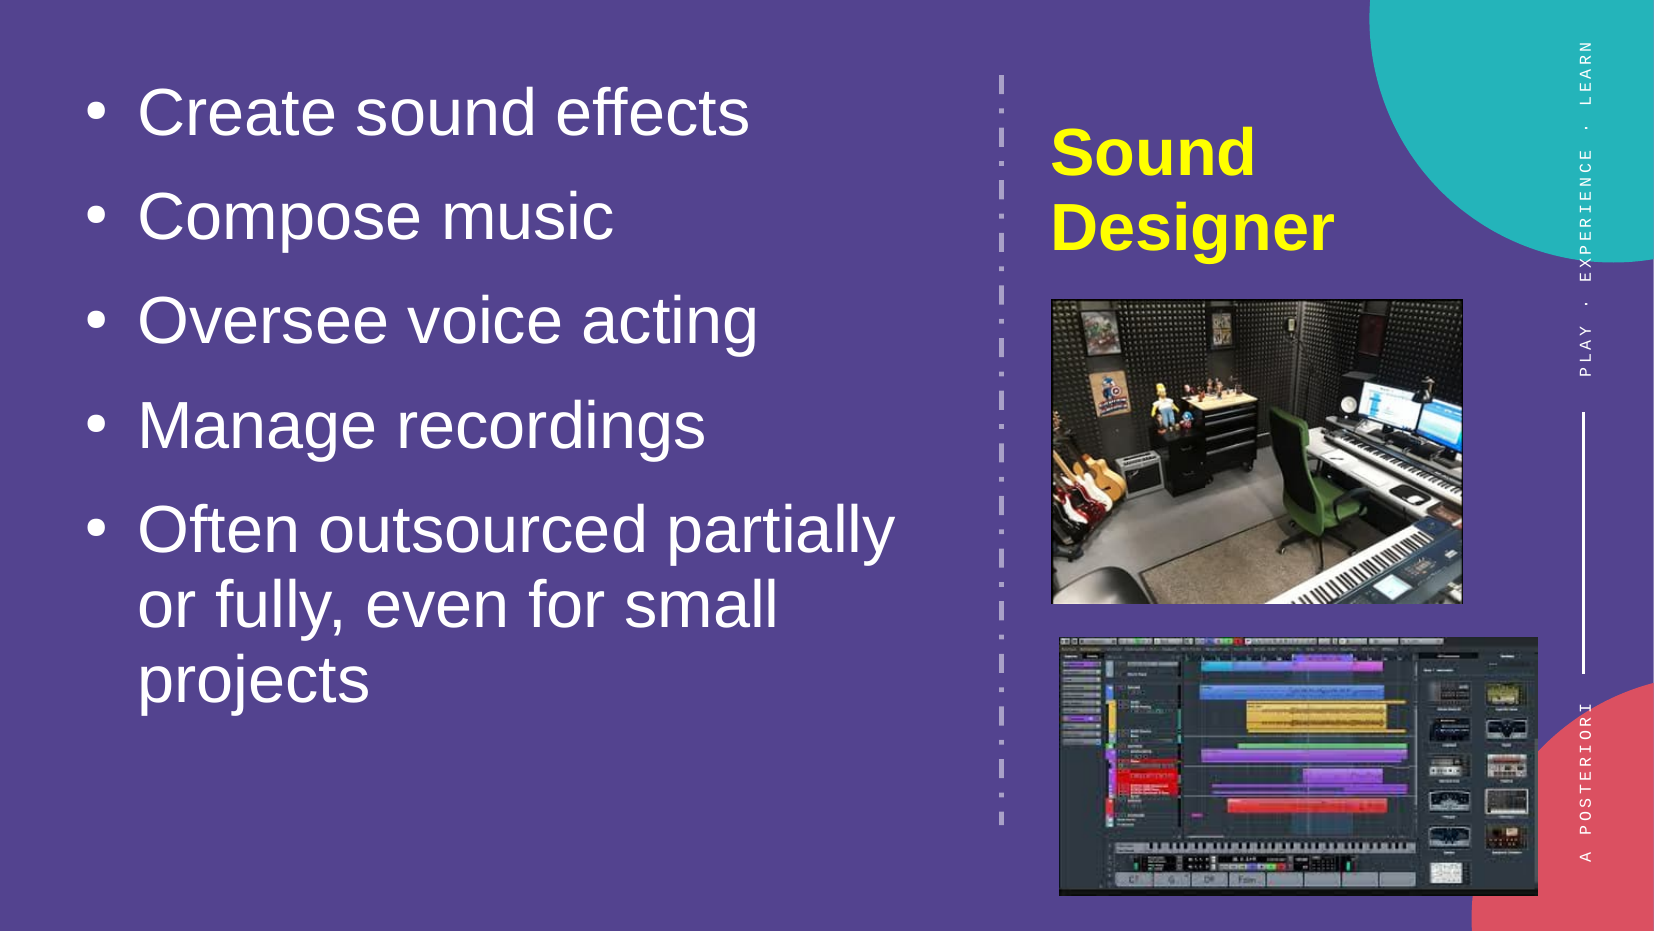

Create sound effects
Compose music
Oversee voice acting
Manage recordings
Often outsourced partially or fully, even for small projects
# Sound Designer